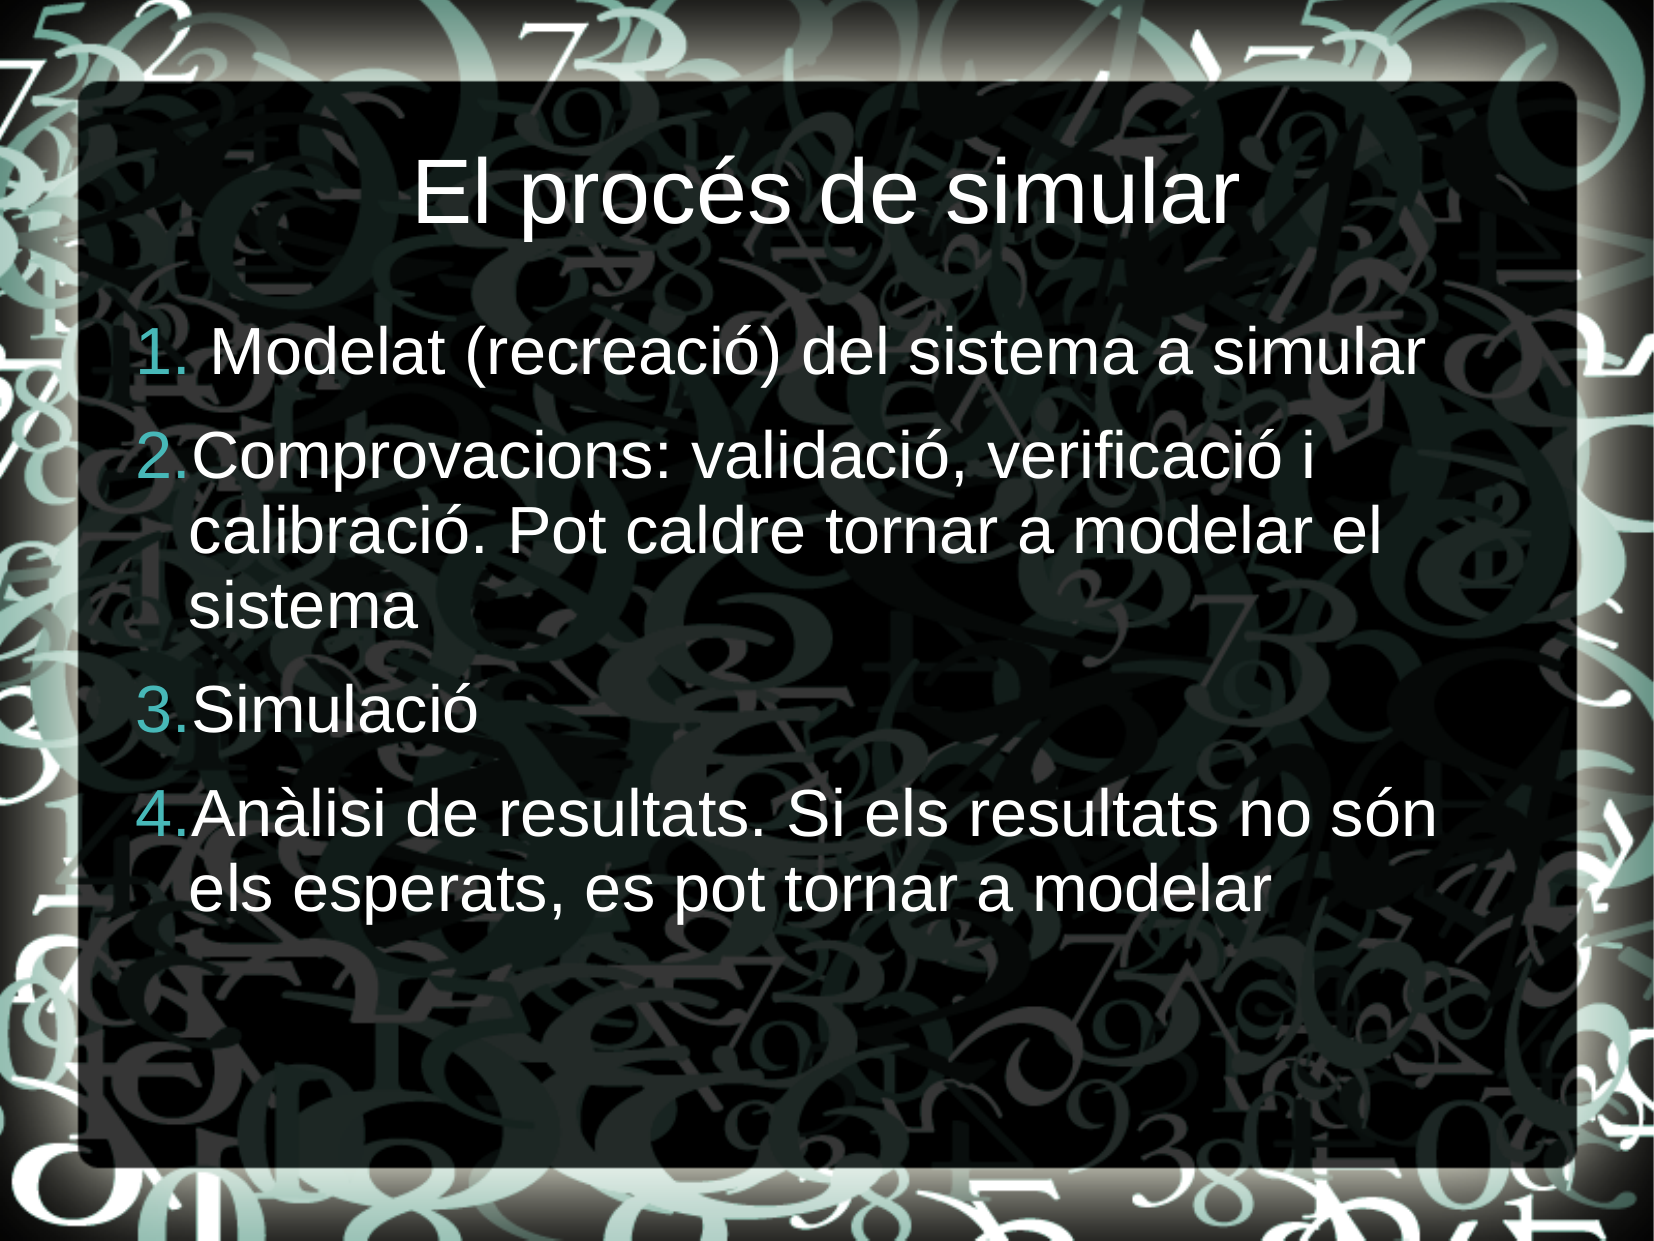

# El procés de simular
 Modelat (recreació) del sistema a simular
Comprovacions: validació, verificació i calibració. Pot caldre tornar a modelar el sistema
Simulació
Anàlisi de resultats. Si els resultats no són els esperats, es pot tornar a modelar